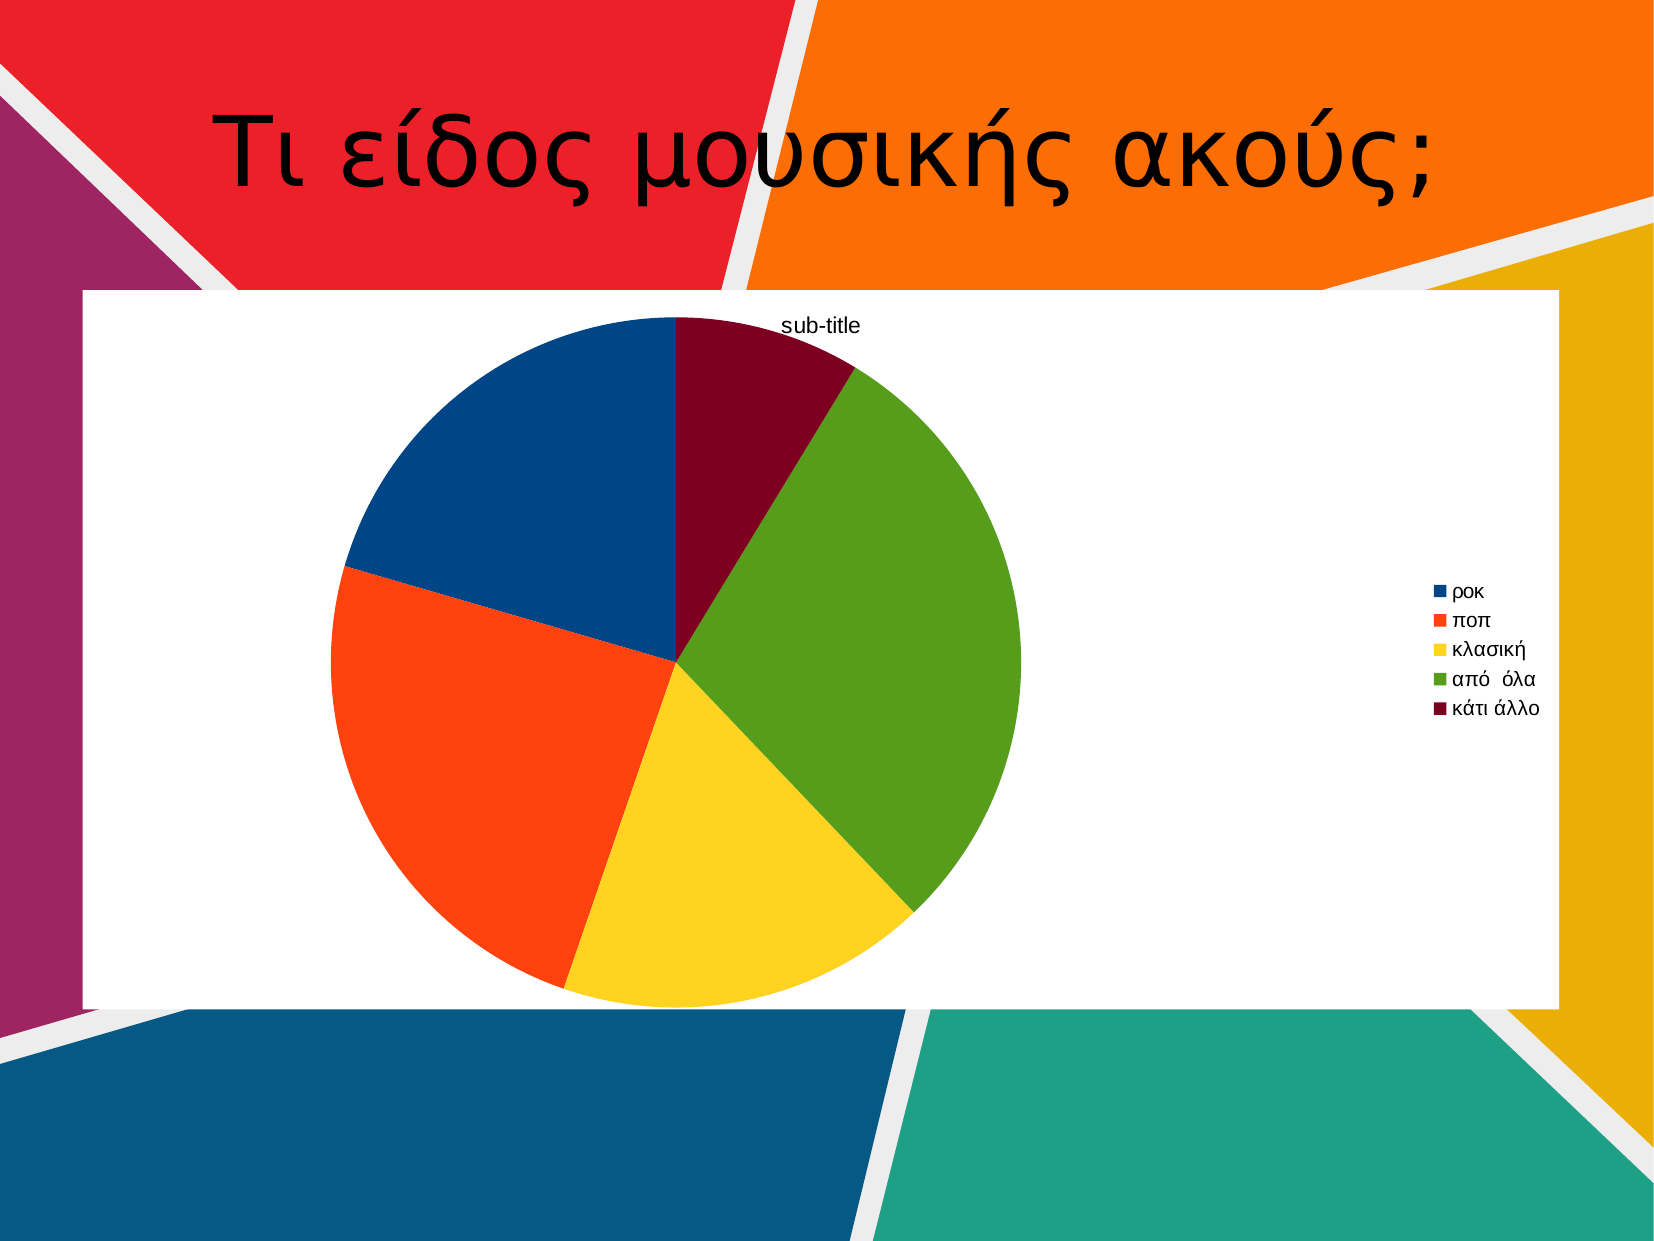

# Τι είδος μουσικής ακούς;
### Chart: sub-title
| Category | Column P |
|---|---|
| ροκ | 33.0 |
| ποπ | 39.0 |
| κλασική | 28.0 |
| από όλα | 47.0 |
| κάτι άλλο | 14.0 |